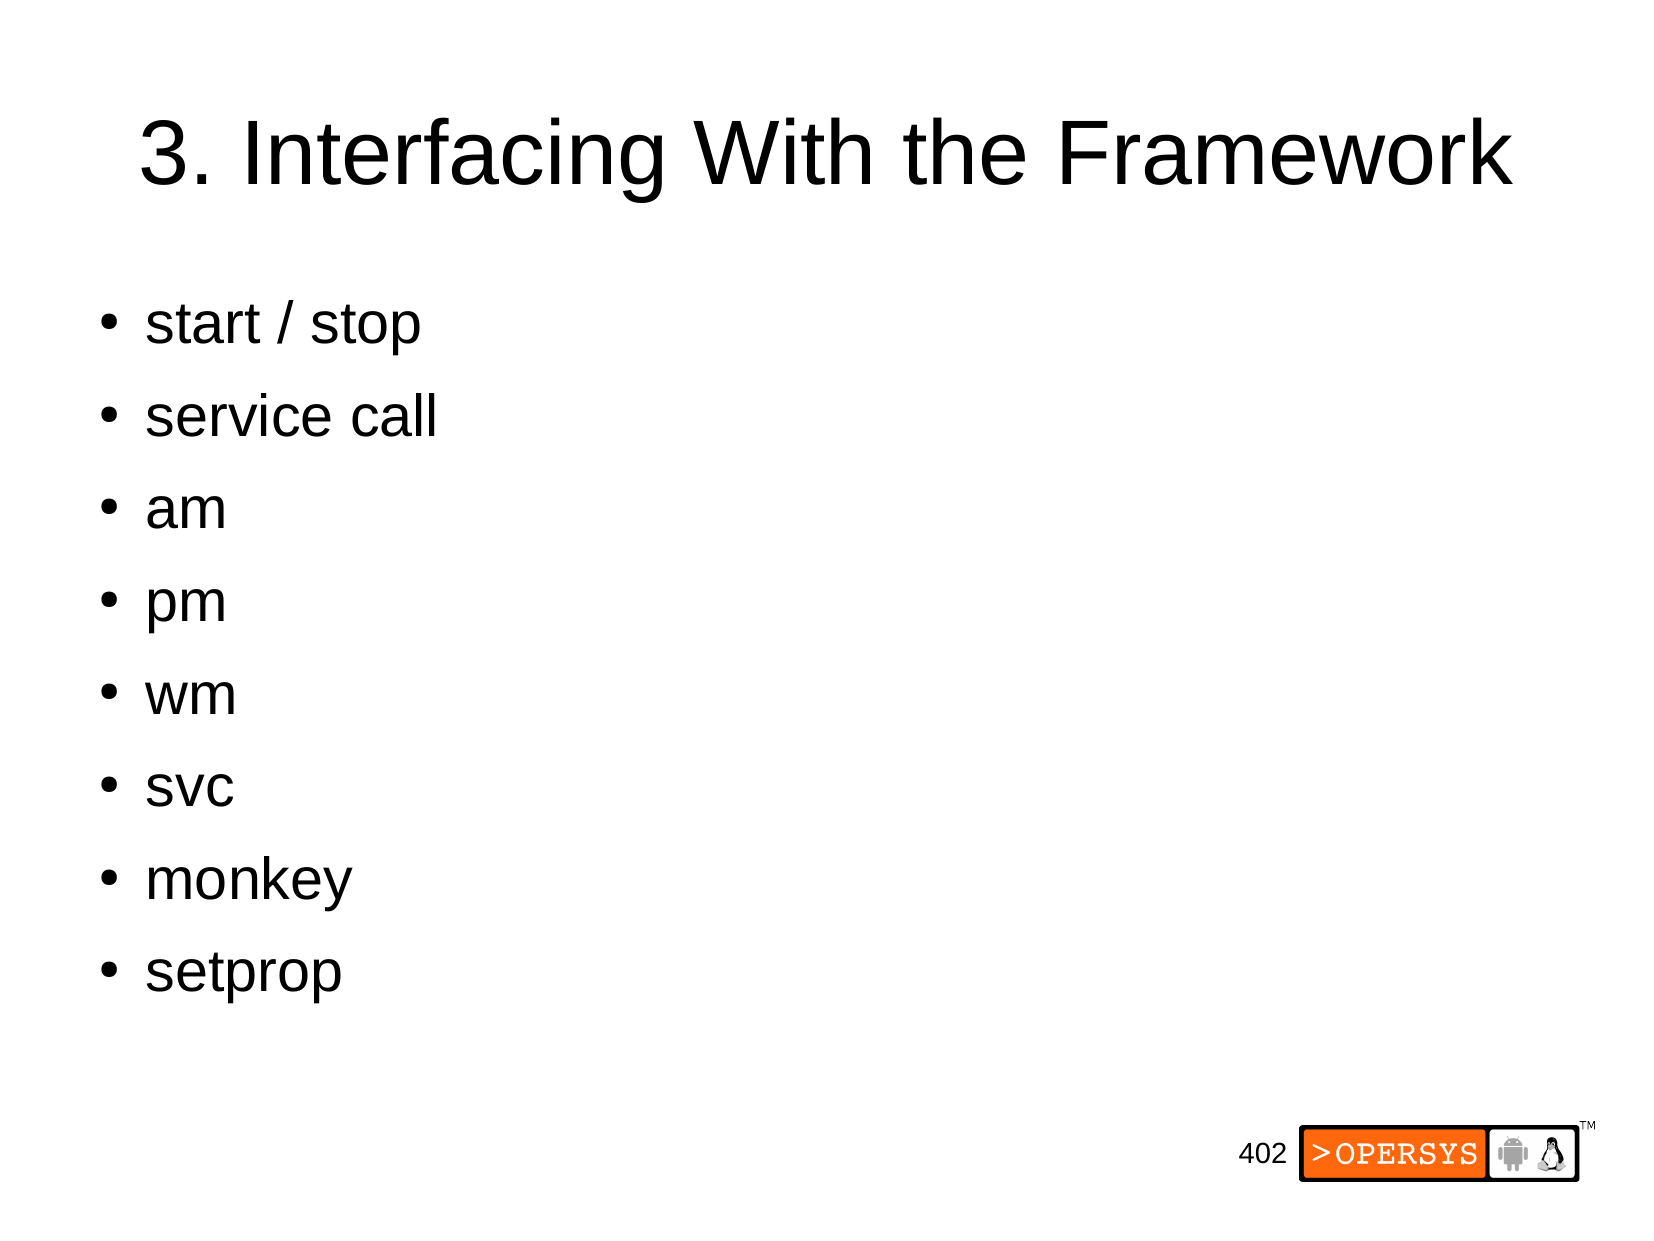

# 3. Interfacing With the Framework
start / stop
service call
am
pm
wm
svc
monkey
setprop